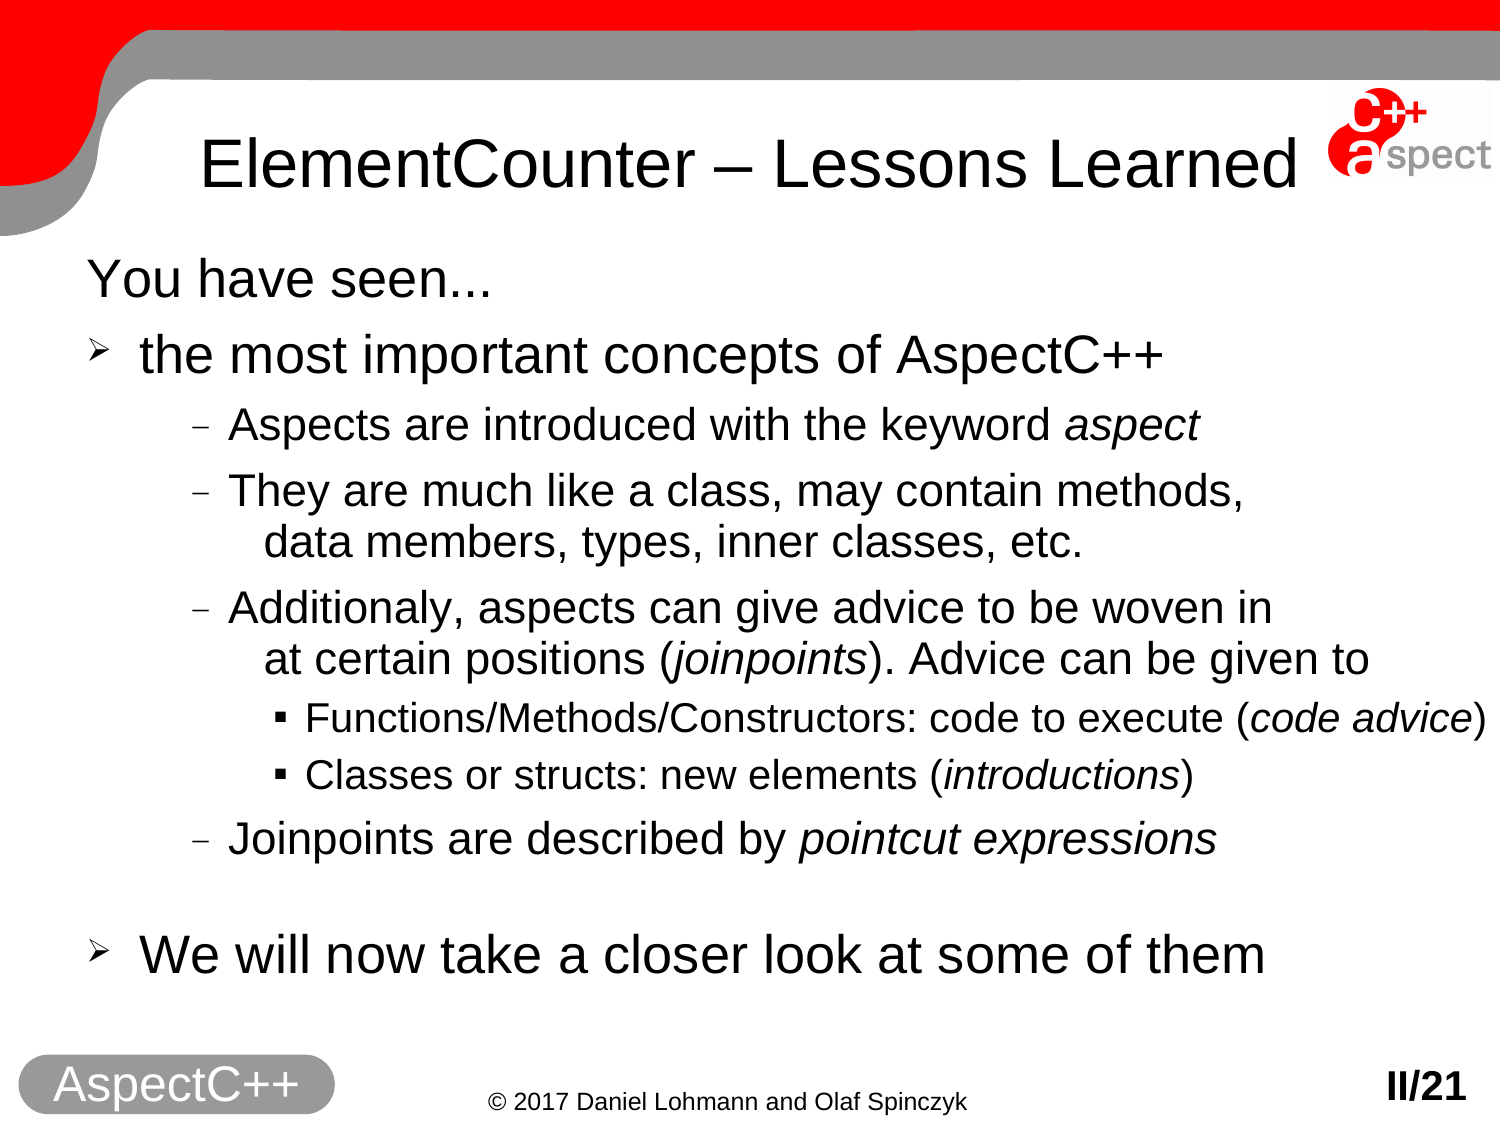

# ElementCounter – Lessons Learned
You have seen...
the most important concepts of AspectC++
Aspects are introduced with the keyword aspect
They are much like a class, may contain methods,
data members, types, inner classes, etc.
Additionaly, aspects can give advice to be woven in
at certain positions (joinpoints). Advice can be given to
Functions/Methods/Constructors: code to execute (code advice)
Classes or structs: new elements (introductions)
Joinpoints are described by pointcut expressions
We will now take a closer look at some of them